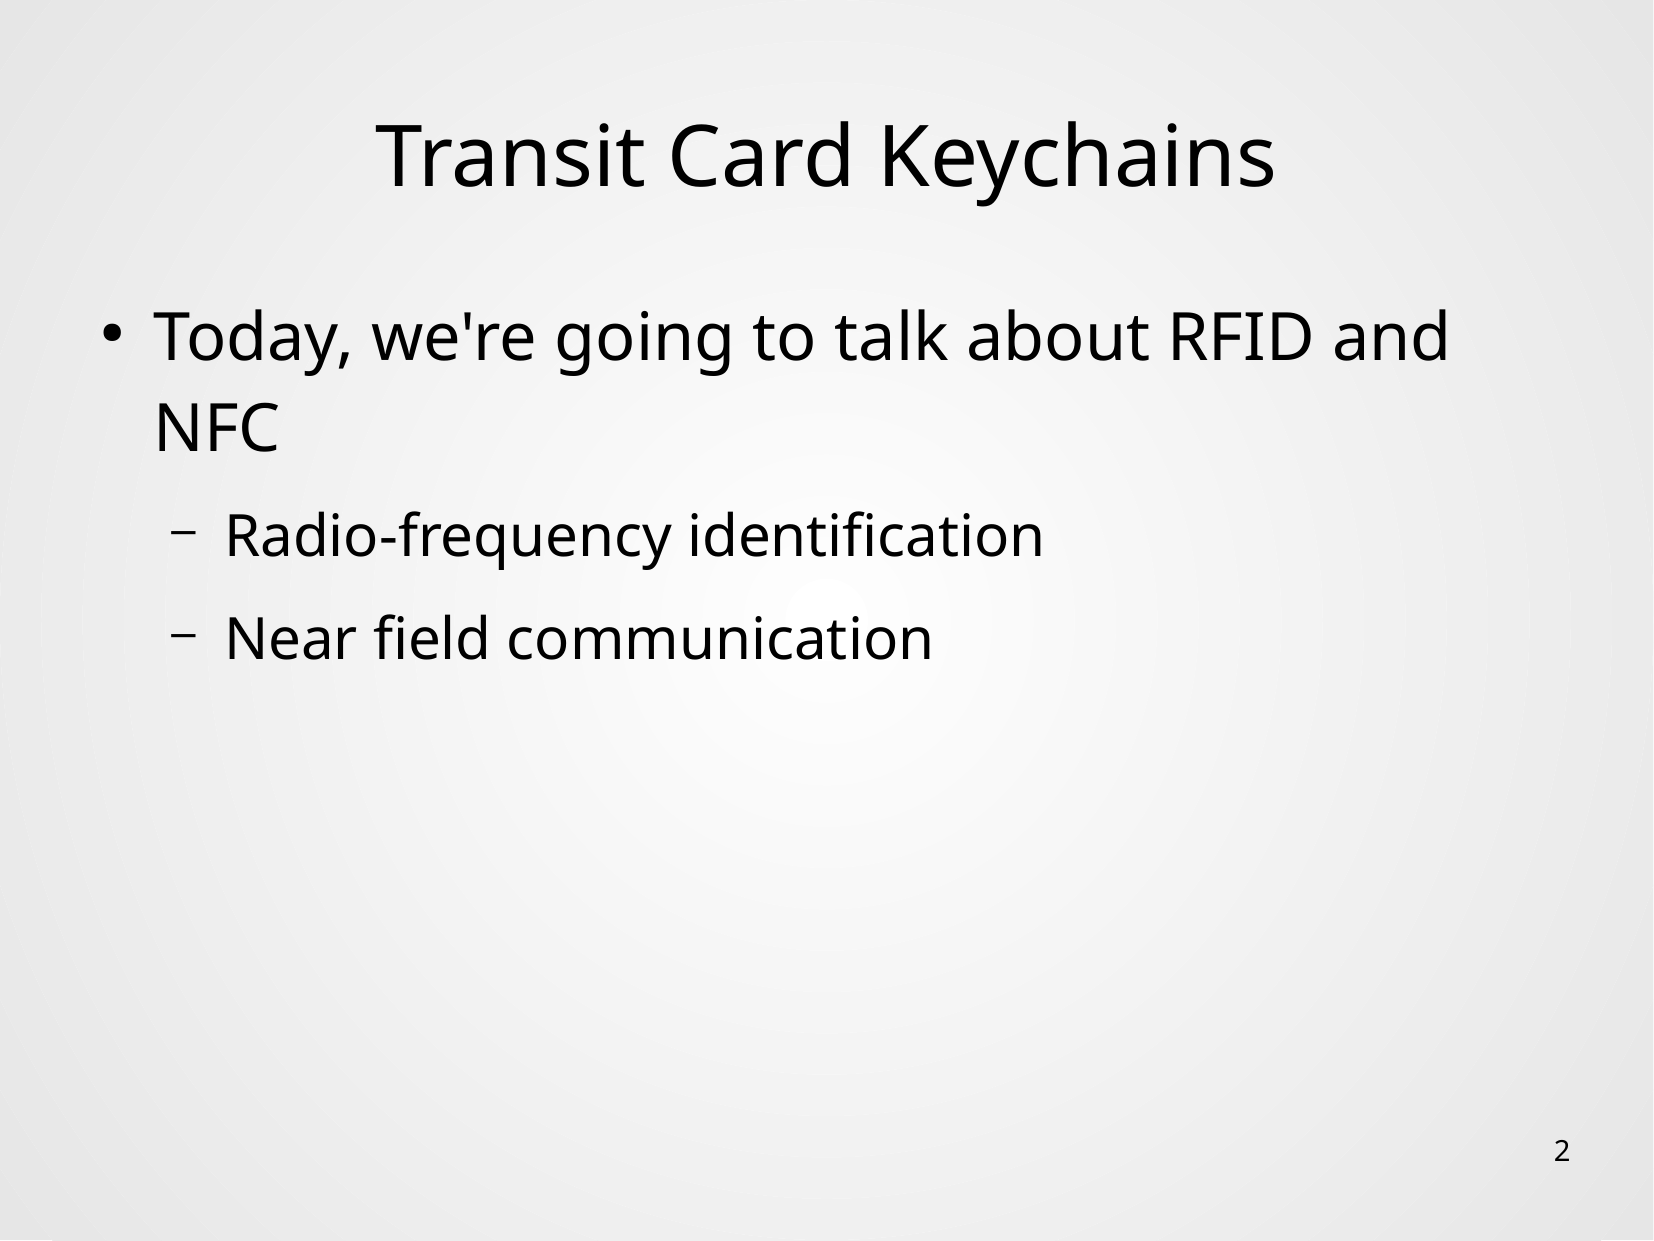

# Transit Card Keychains
Today, we're going to talk about RFID and NFC
Radio-frequency identification
Near field communication
2